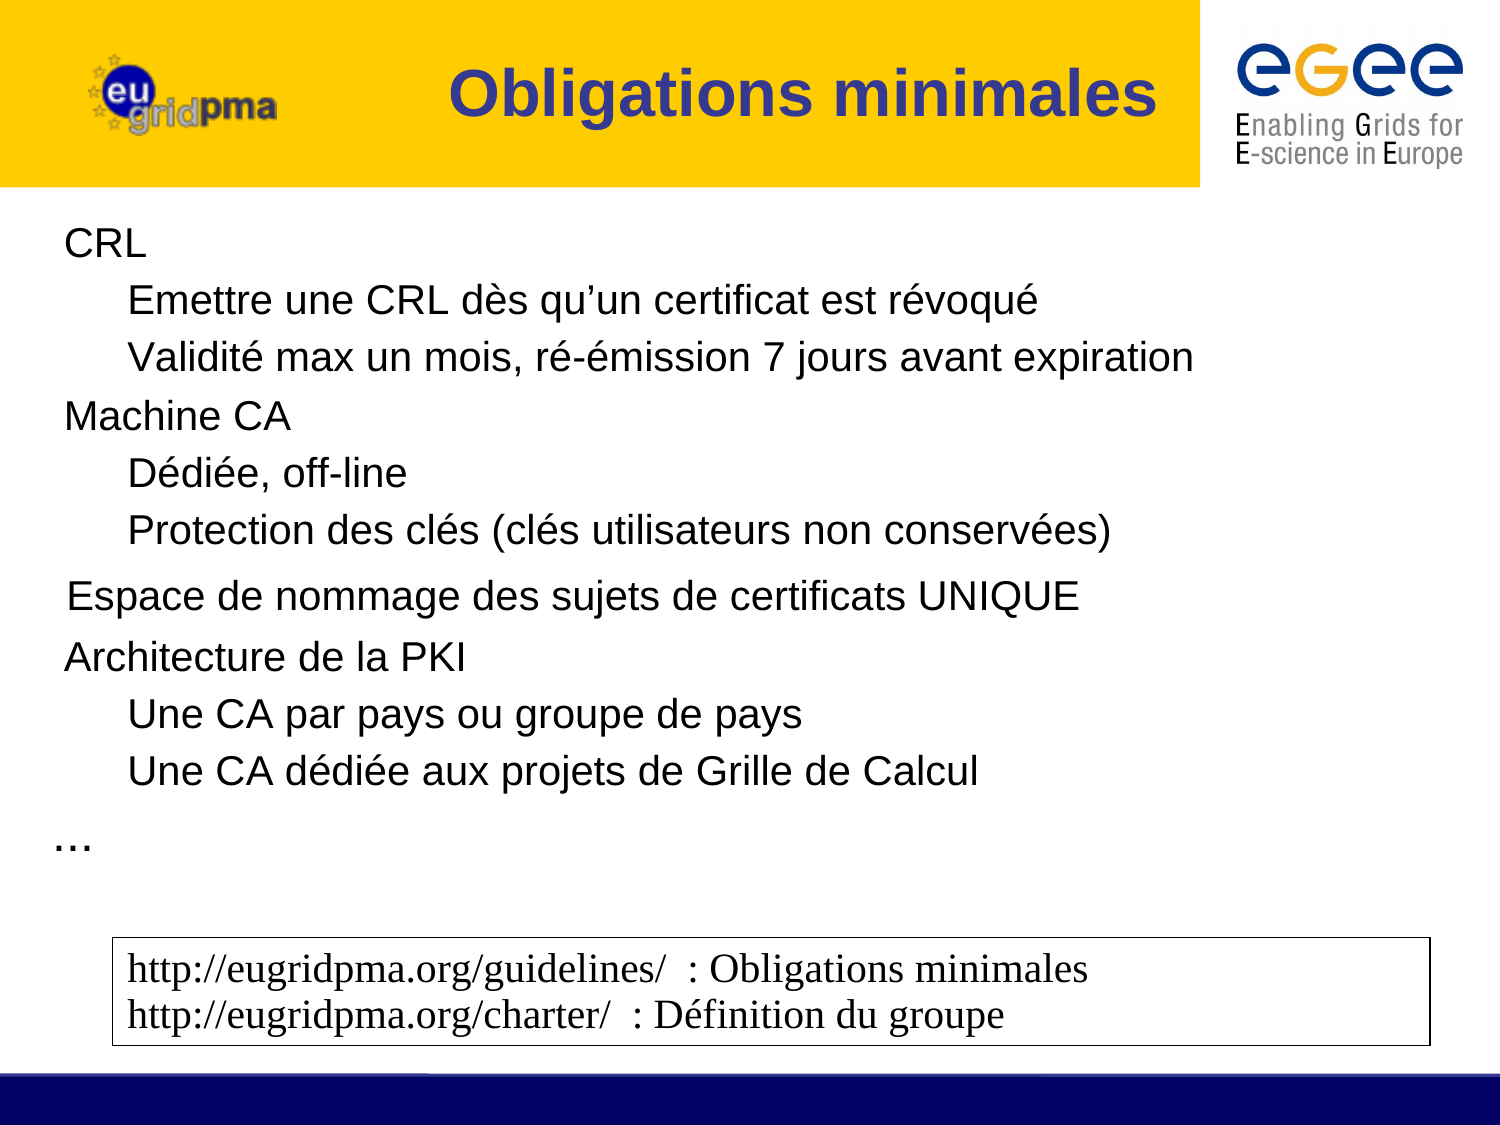

# Obligations minimales
 CRL
Emettre une CRL dès qu’un certificat est révoqué
Validité max un mois, ré-émission 7 jours avant expiration
 Machine CA
Dédiée, off-line
Protection des clés (clés utilisateurs non conservées)
 Espace de nommage des sujets de certificats UNIQUE
 Architecture de la PKI
Une CA par pays ou groupe de pays
Une CA dédiée aux projets de Grille de Calcul
...
http://eugridpma.org/guidelines/ : Obligations minimales
http://eugridpma.org/charter/ : Définition du groupe